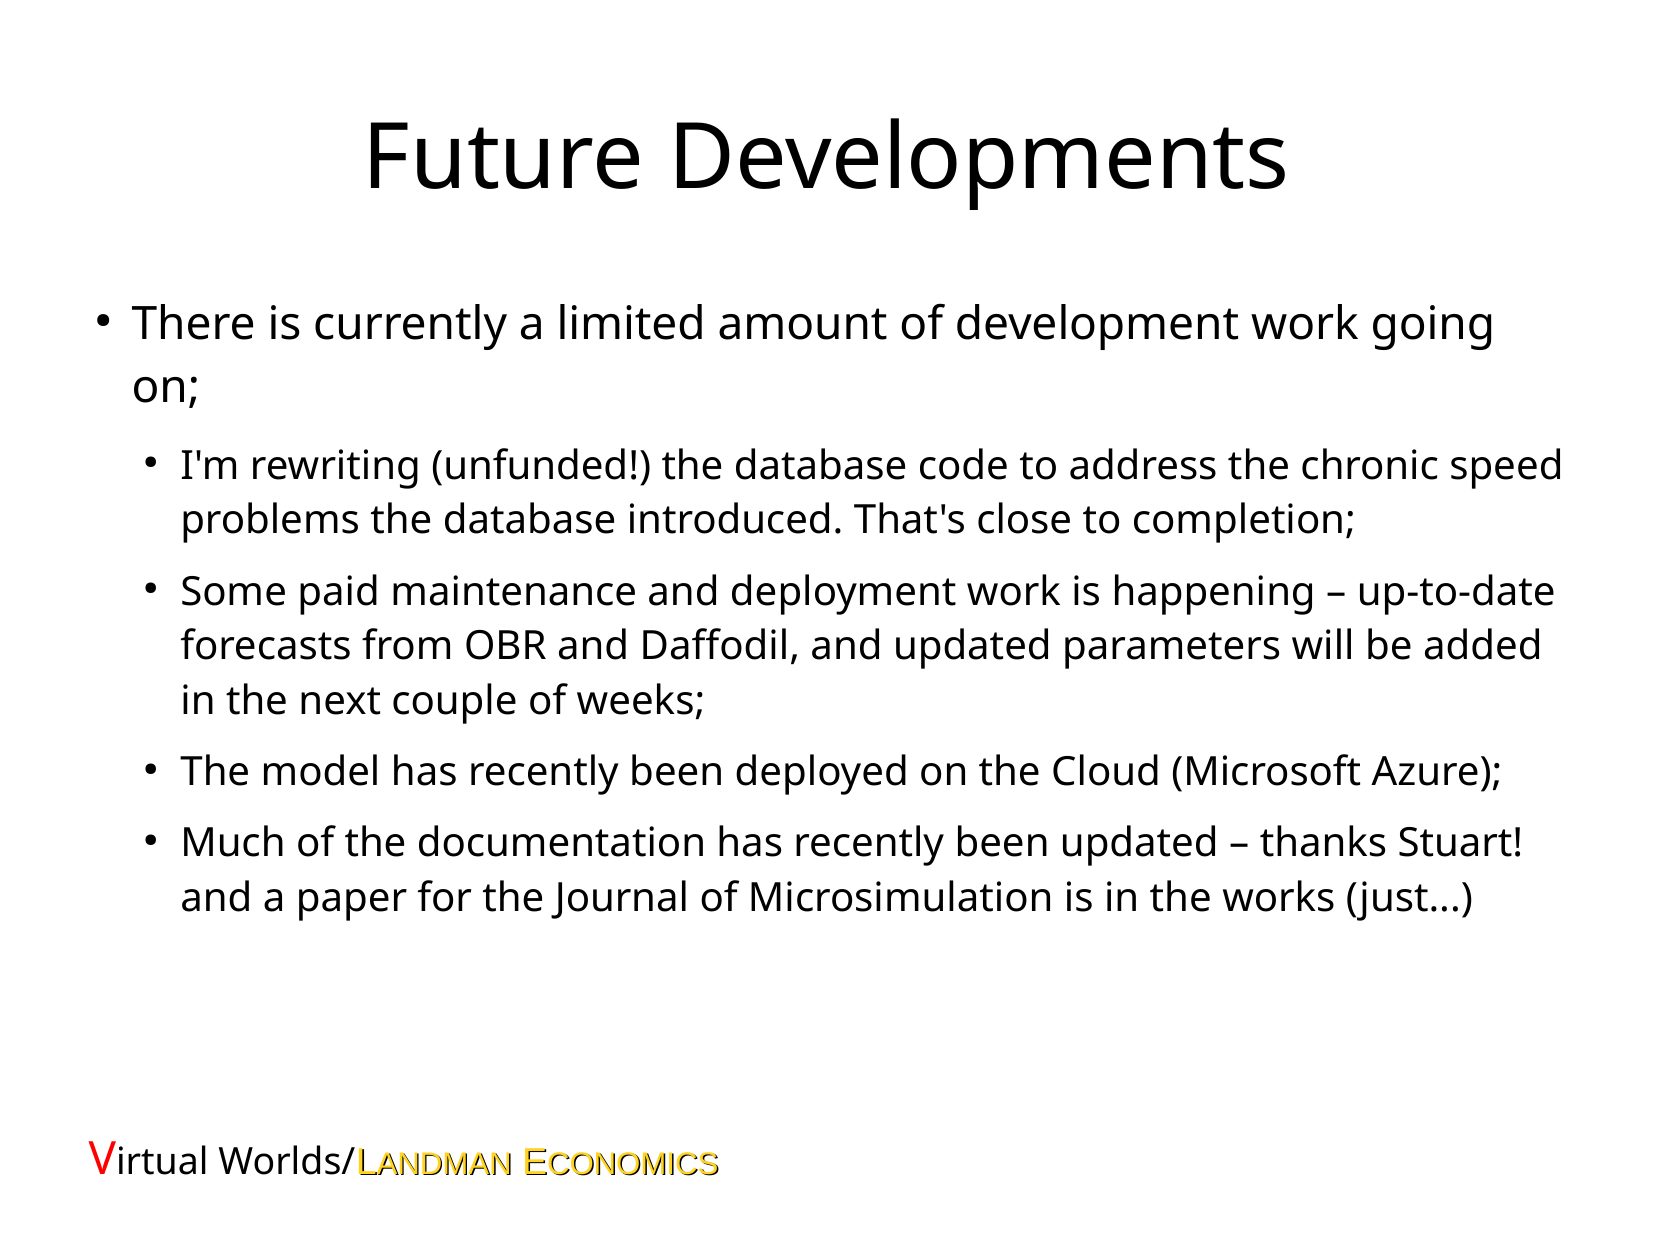

# Future Developments
There is currently a limited amount of development work going on;
I'm rewriting (unfunded!) the database code to address the chronic speed problems the database introduced. That's close to completion;
Some paid maintenance and deployment work is happening – up-to-date forecasts from OBR and Daffodil, and updated parameters will be added in the next couple of weeks;
The model has recently been deployed on the Cloud (Microsoft Azure);
Much of the documentation has recently been updated – thanks Stuart! and a paper for the Journal of Microsimulation is in the works (just...)